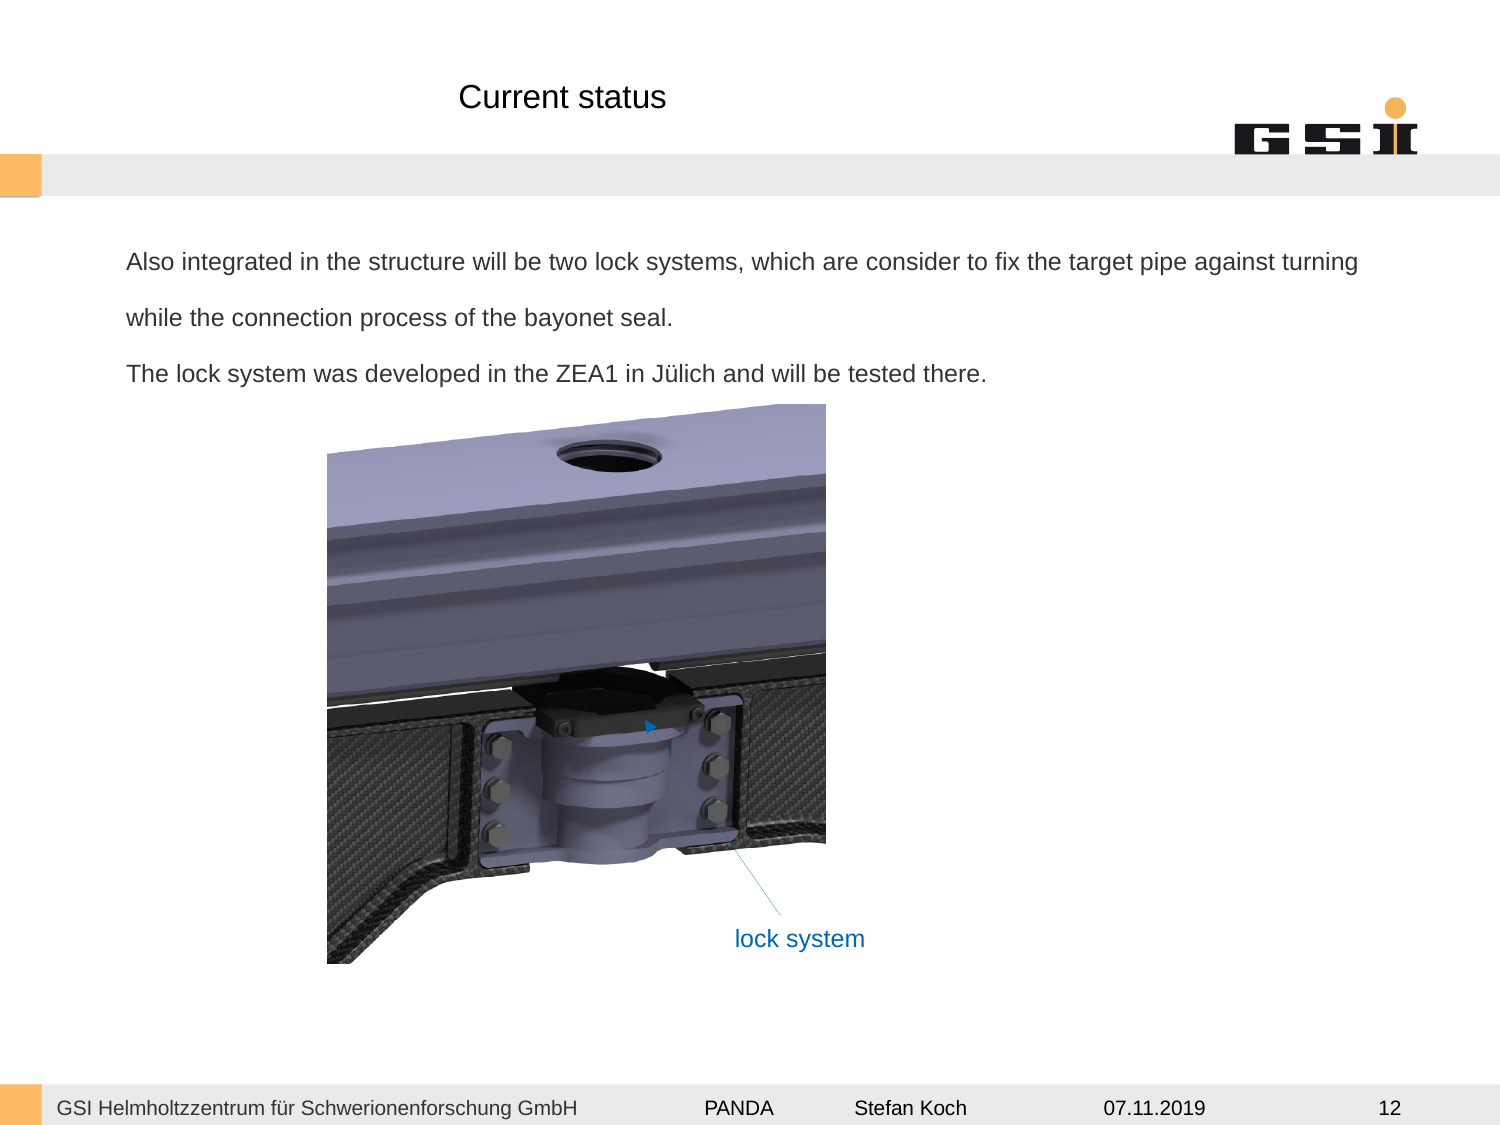

Current status
Also integrated in the structure will be two lock systems, which are consider to fix the target pipe against turning
while the connection process of the bayonet seal.
The lock system was developed in the ZEA1 in Jülich and will be tested there.
lock system